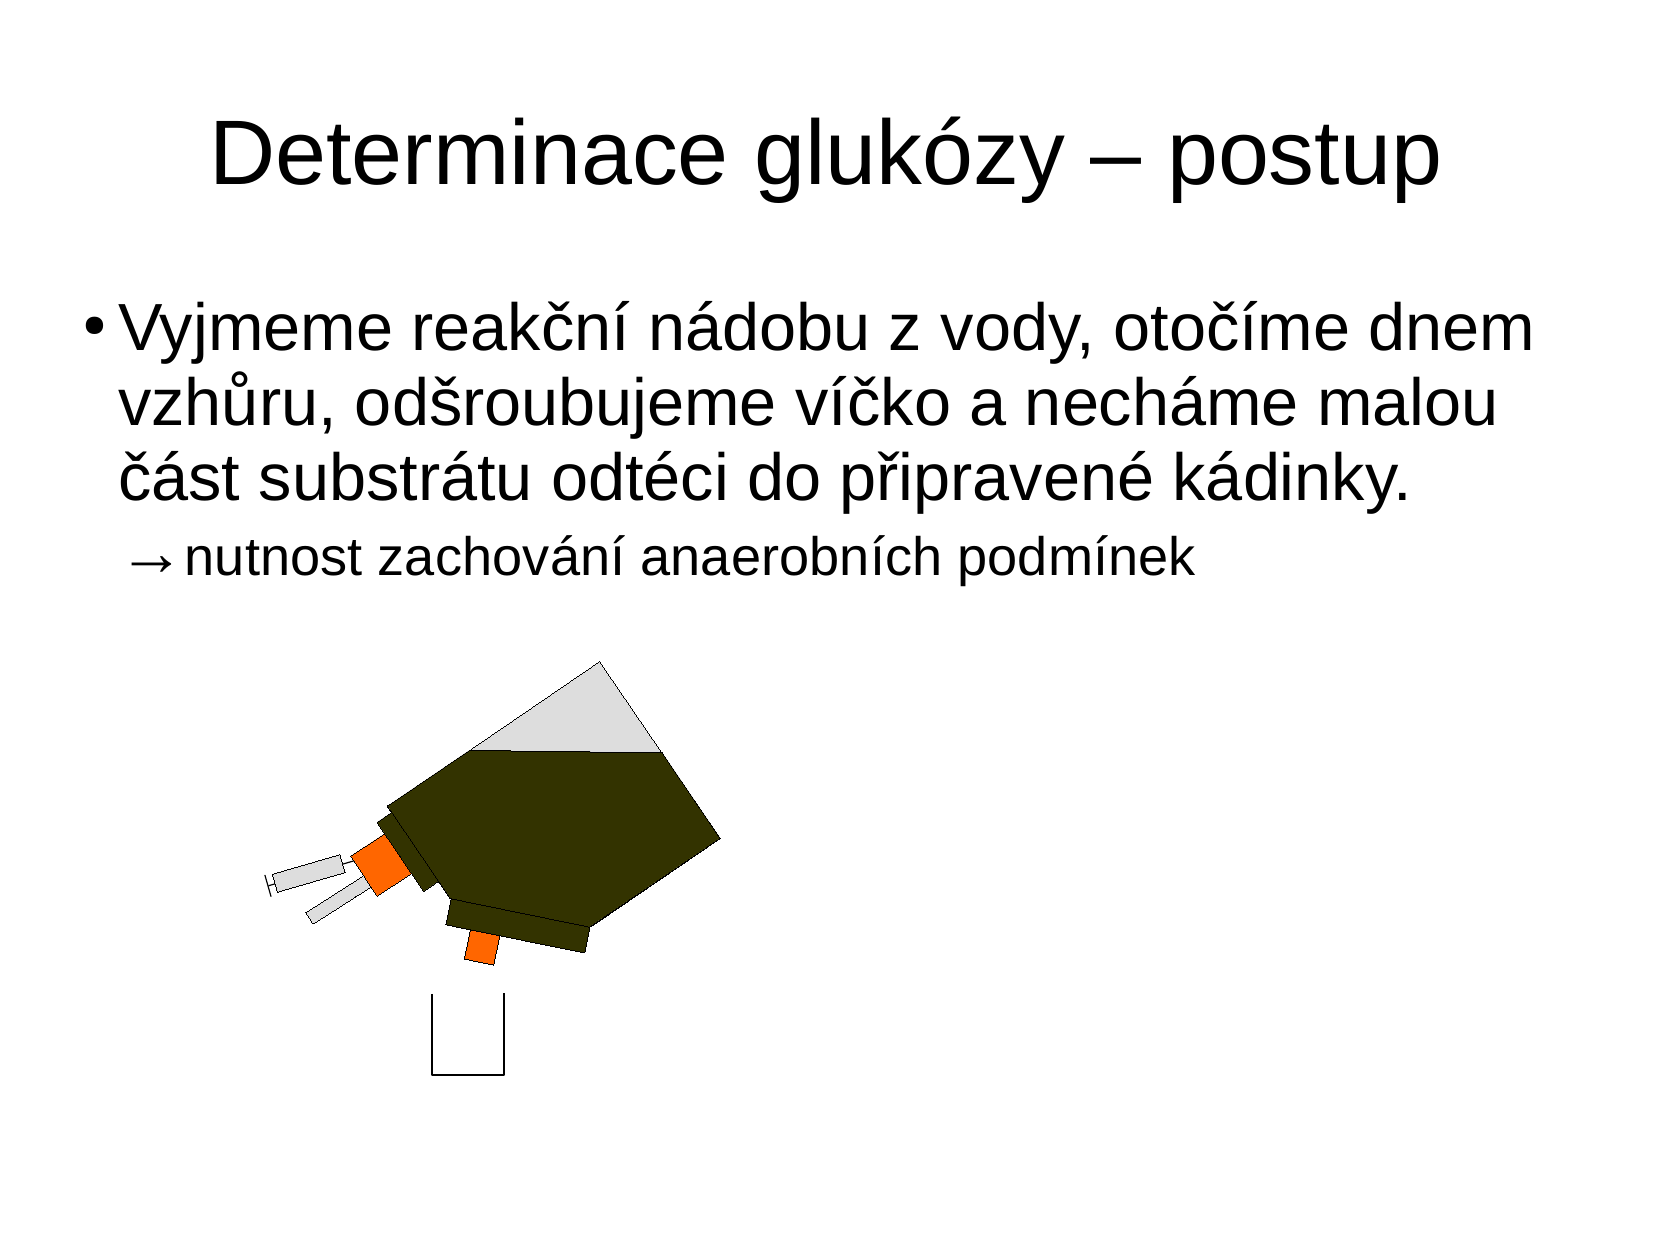

# Determinace glukózy – postup
Vyjmeme reakční nádobu z vody, otočíme dnem vzhůru, odšroubujeme víčko a necháme malou část substrátu odtéci do připravené kádinky.
→nutnost zachování anaerobních podmínek